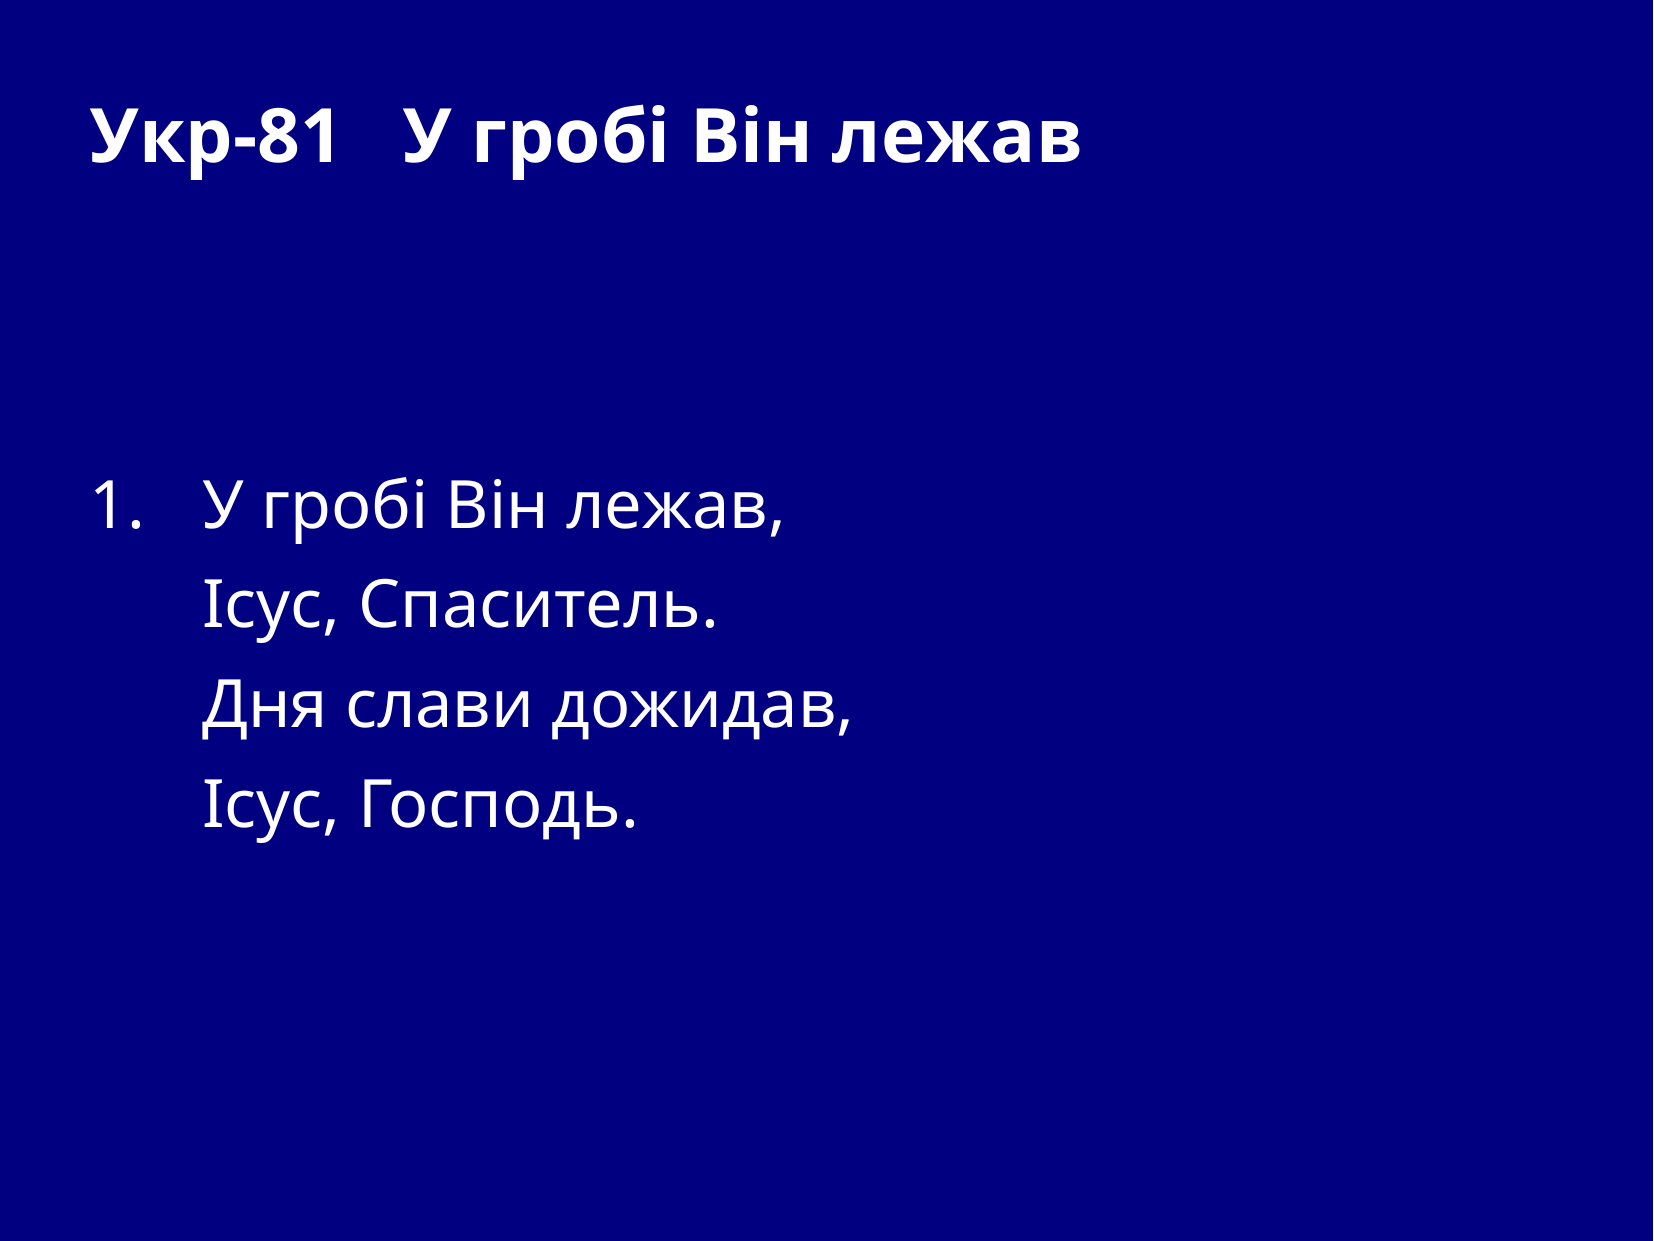

Укр-81 У гробі Він лежав
1.	У гробі Він лежав,
	Ісус, Спаситель.
	Дня слави дожидав,
	Ісус, Господь.